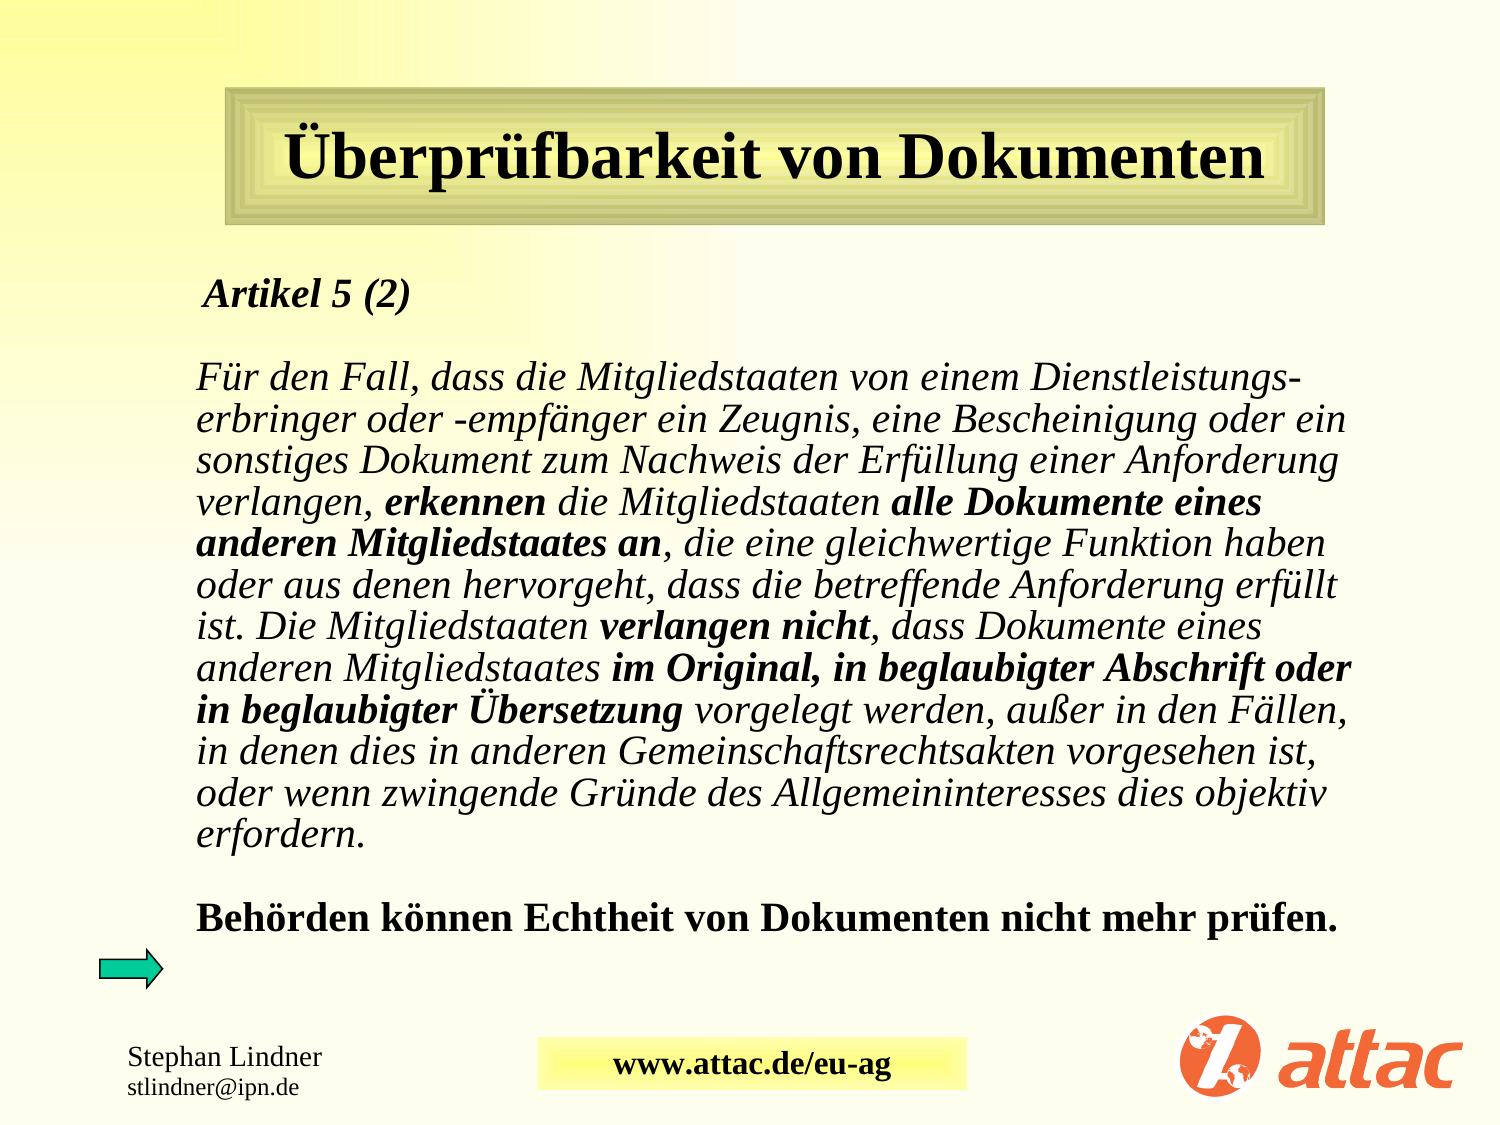

# Überprüfbarkeit von Dokumenten
 Artikel 5 (2)
	Für den Fall, dass die Mitgliedstaaten von einem Dienstleistungs-erbringer oder -empfänger ein Zeugnis, eine Bescheinigung oder ein sonstiges Dokument zum Nachweis der Erfüllung einer Anforderung verlangen, erkennen die Mitgliedstaaten alle Dokumente eines anderen Mitgliedstaates an, die eine gleichwertige Funktion haben oder aus denen hervorgeht, dass die betreffende Anforderung erfüllt ist. Die Mitgliedstaaten verlangen nicht, dass Dokumente eines anderen Mitgliedstaates im Original, in beglaubigter Abschrift oder in beglaubigter Übersetzung vorgelegt werden, außer in den Fällen, in denen dies in anderen Gemeinschaftsrechtsakten vorgesehen ist, oder wenn zwingende Gründe des Allgemeininteresses dies objektiv erfordern.
	Behörden können Echtheit von Dokumenten nicht mehr prüfen.
Stephan Lindner
stlindner@ipn.de
www.attac.de/eu-ag